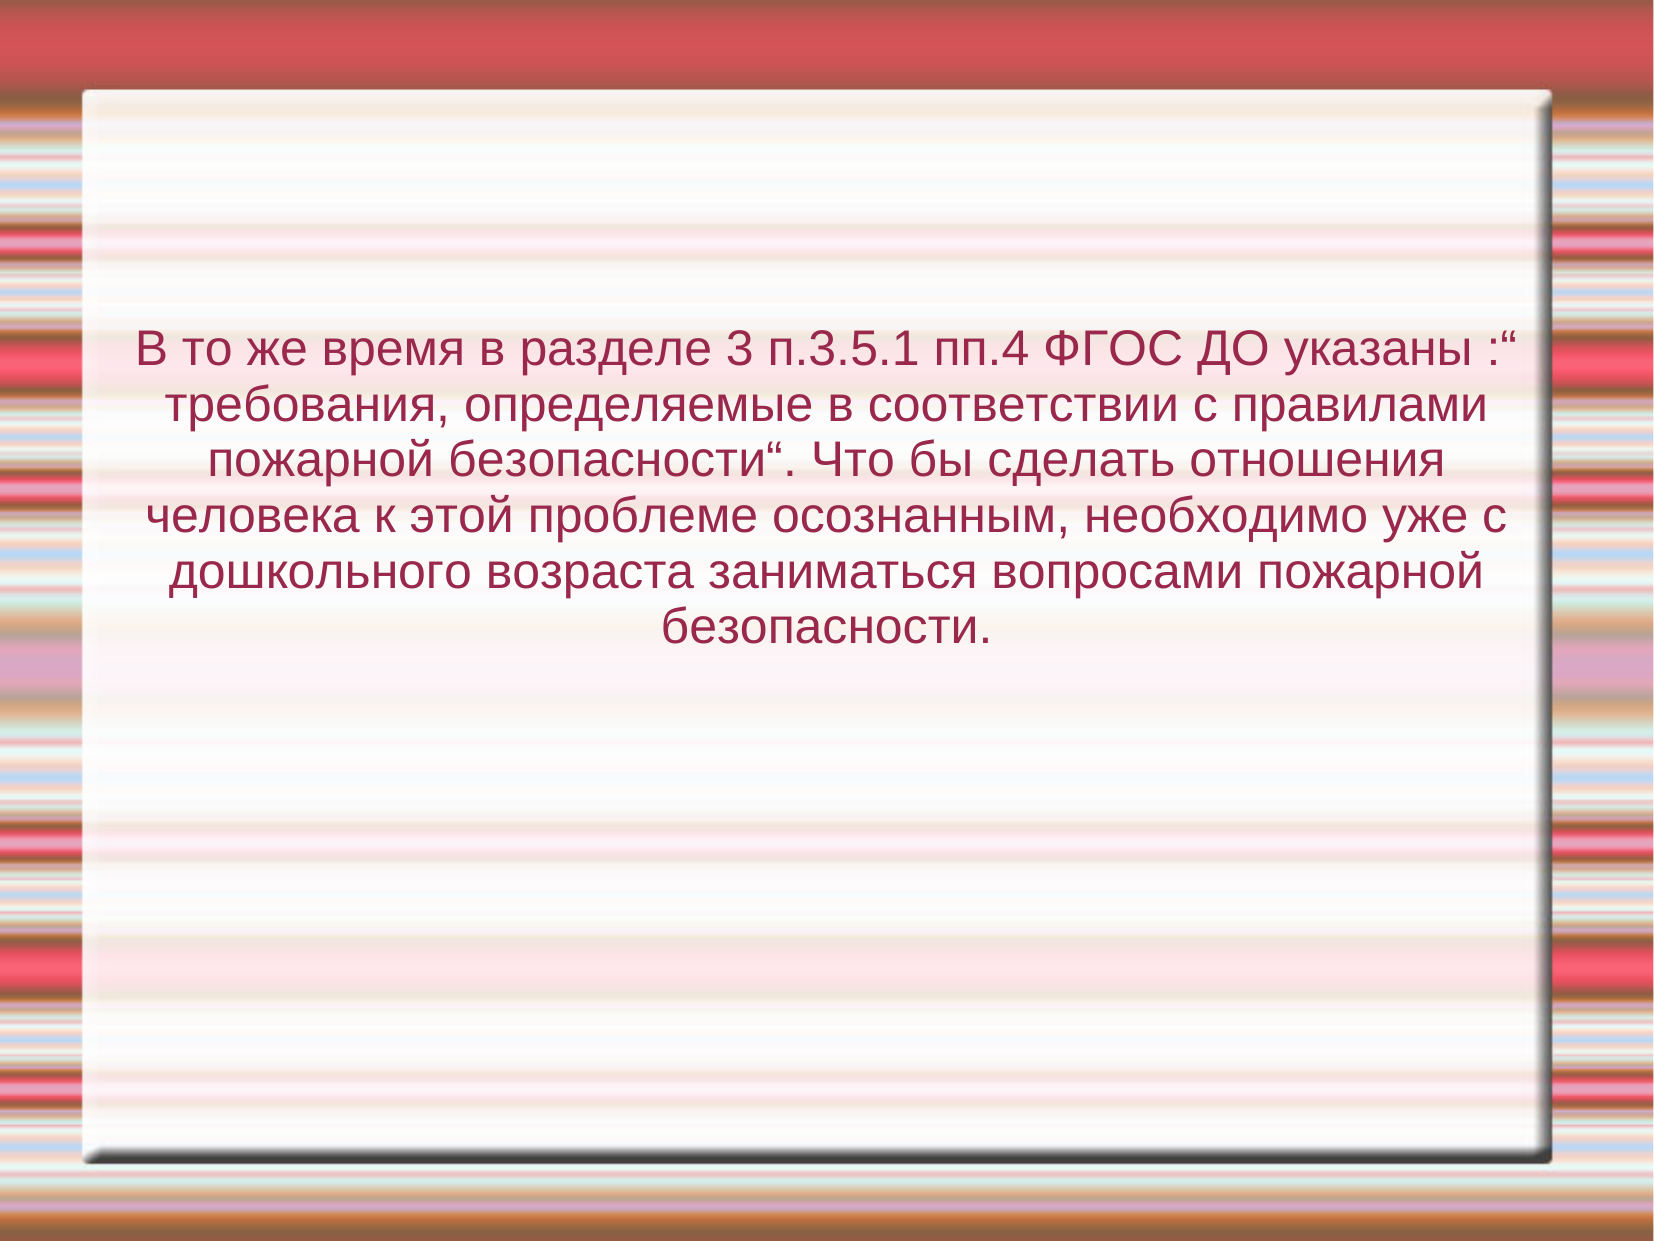

# В то же время в разделе 3 п.3.5.1 пп.4 ФГОС ДО указаны :“ требования, определяемые в соответствии с правилами пожарной безопасности“. Что бы сделать отношения человека к этой проблеме осознанным, необходимо уже с дошкольного возраста заниматься вопросами пожарной безопасности.